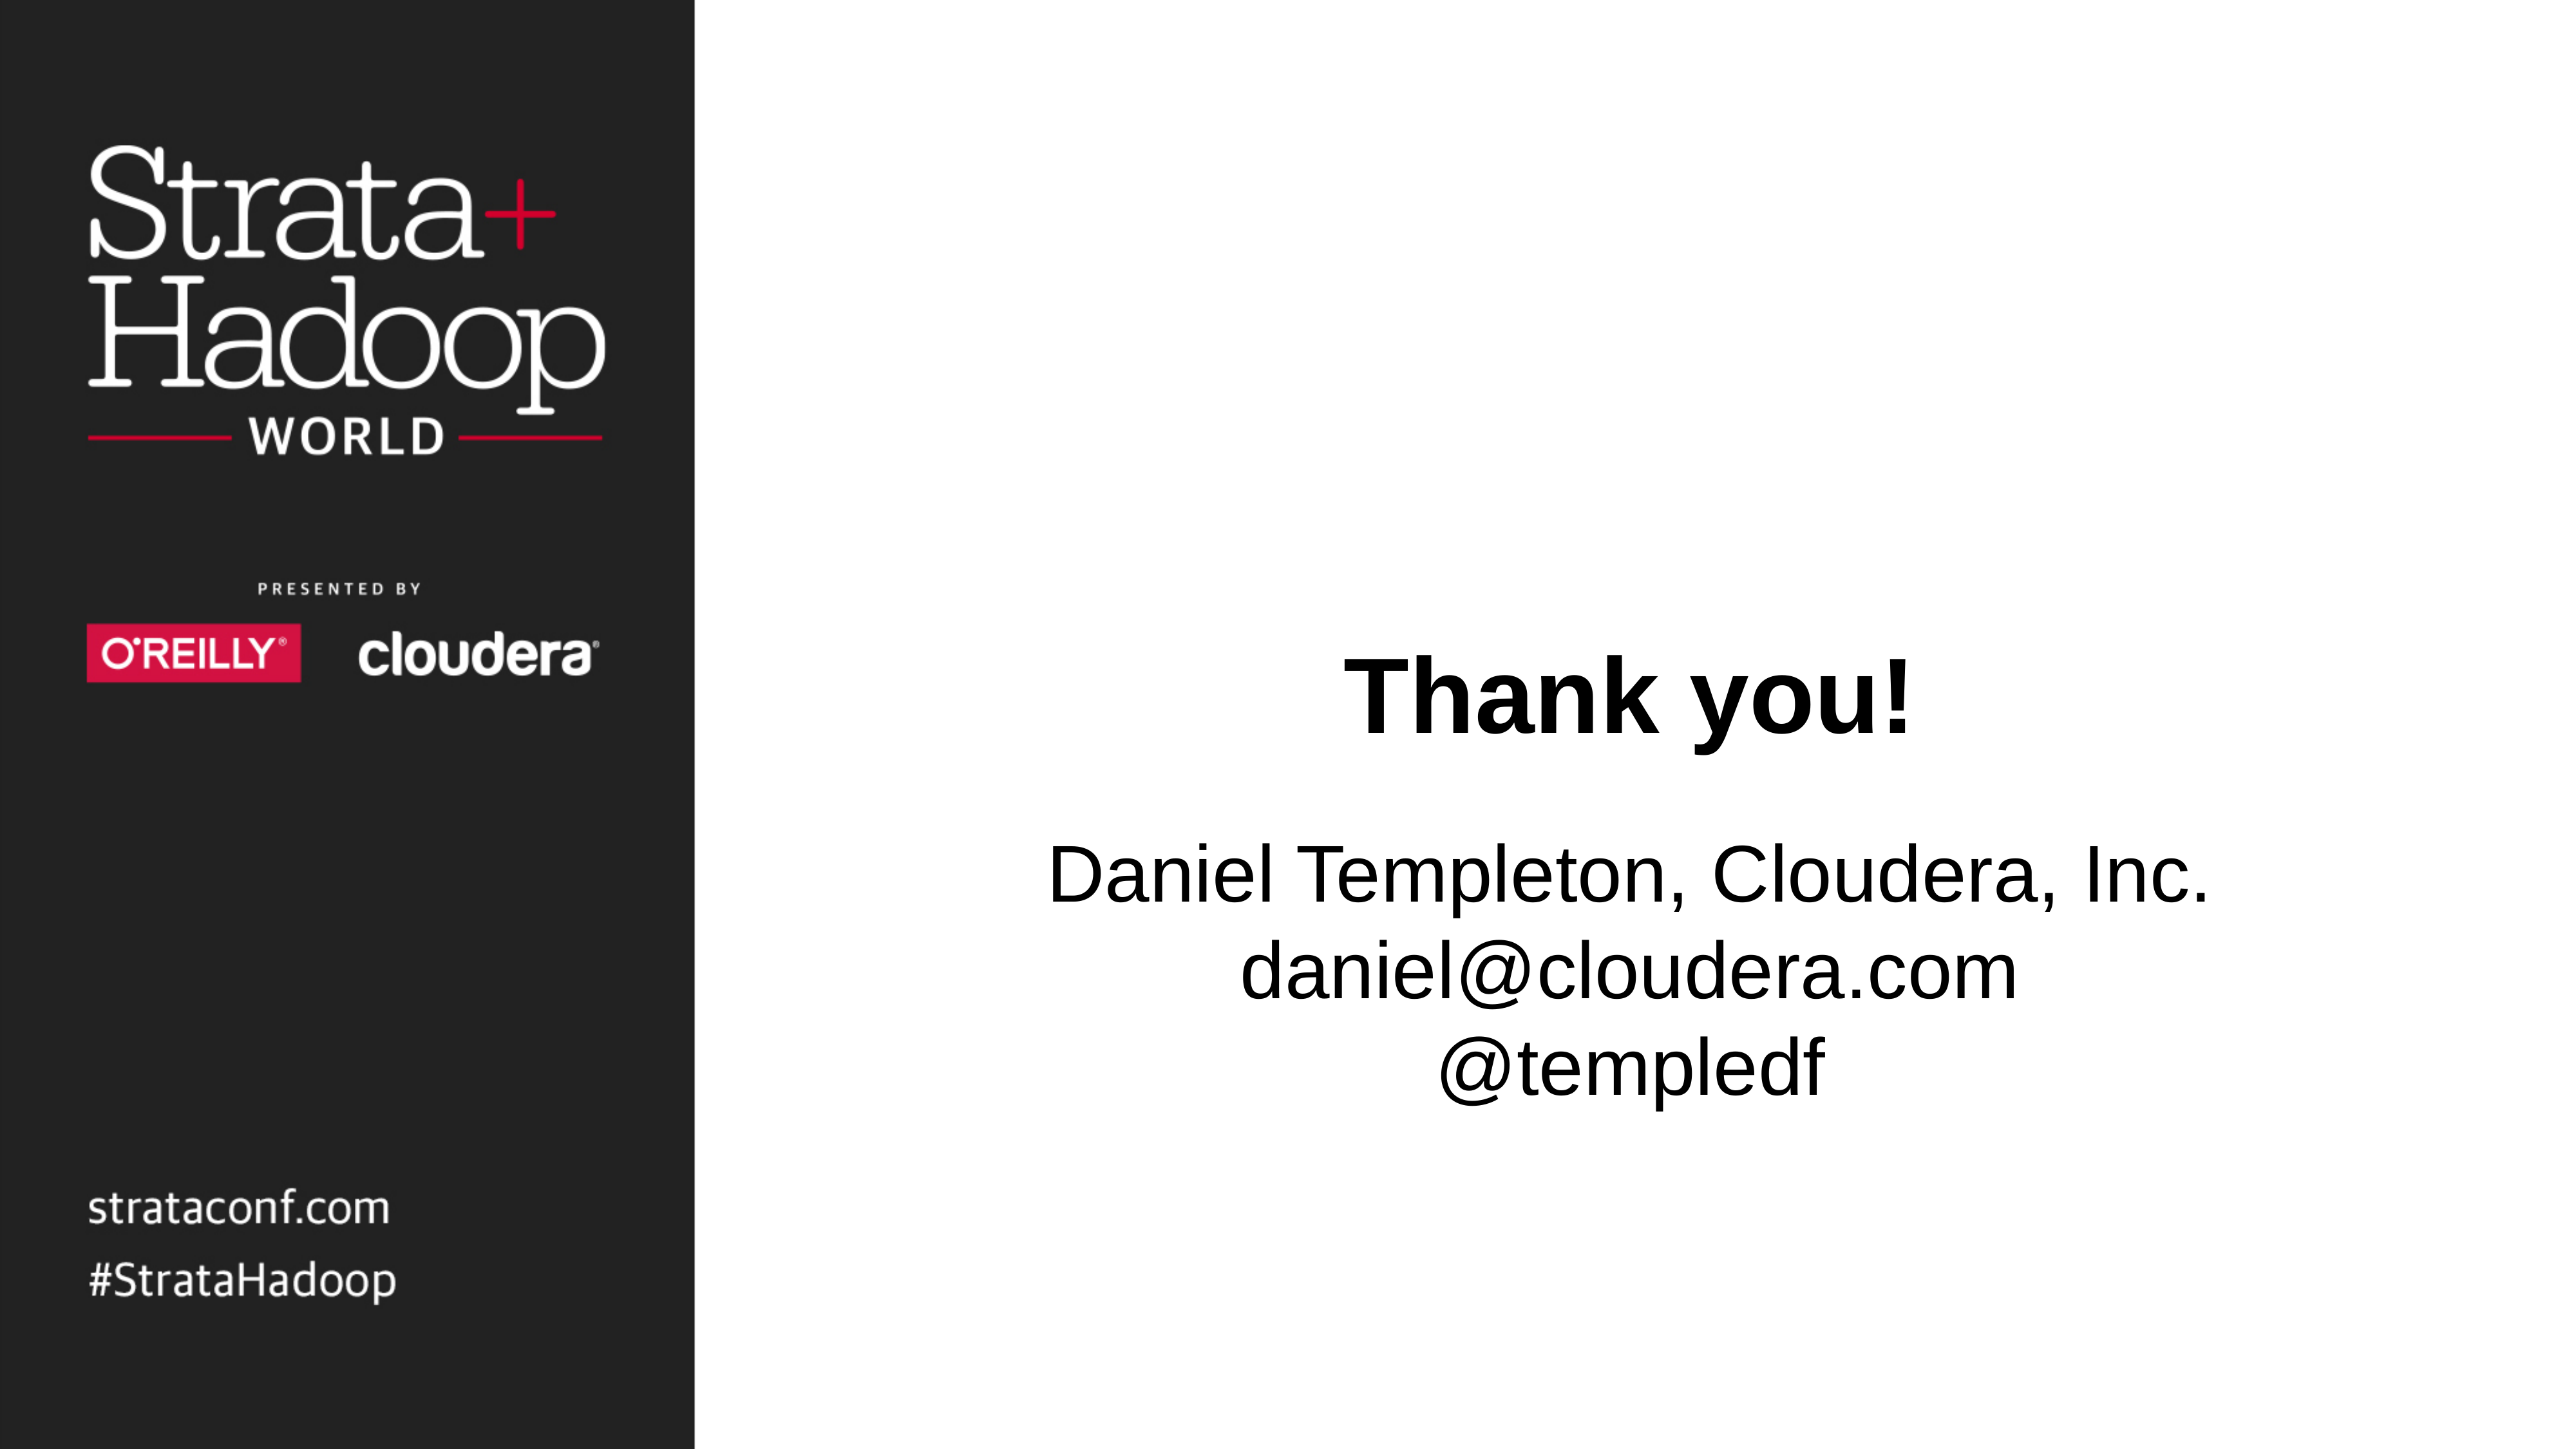

# Thank you!
Daniel Templeton, Cloudera, Inc.
daniel@cloudera.com
@templedf